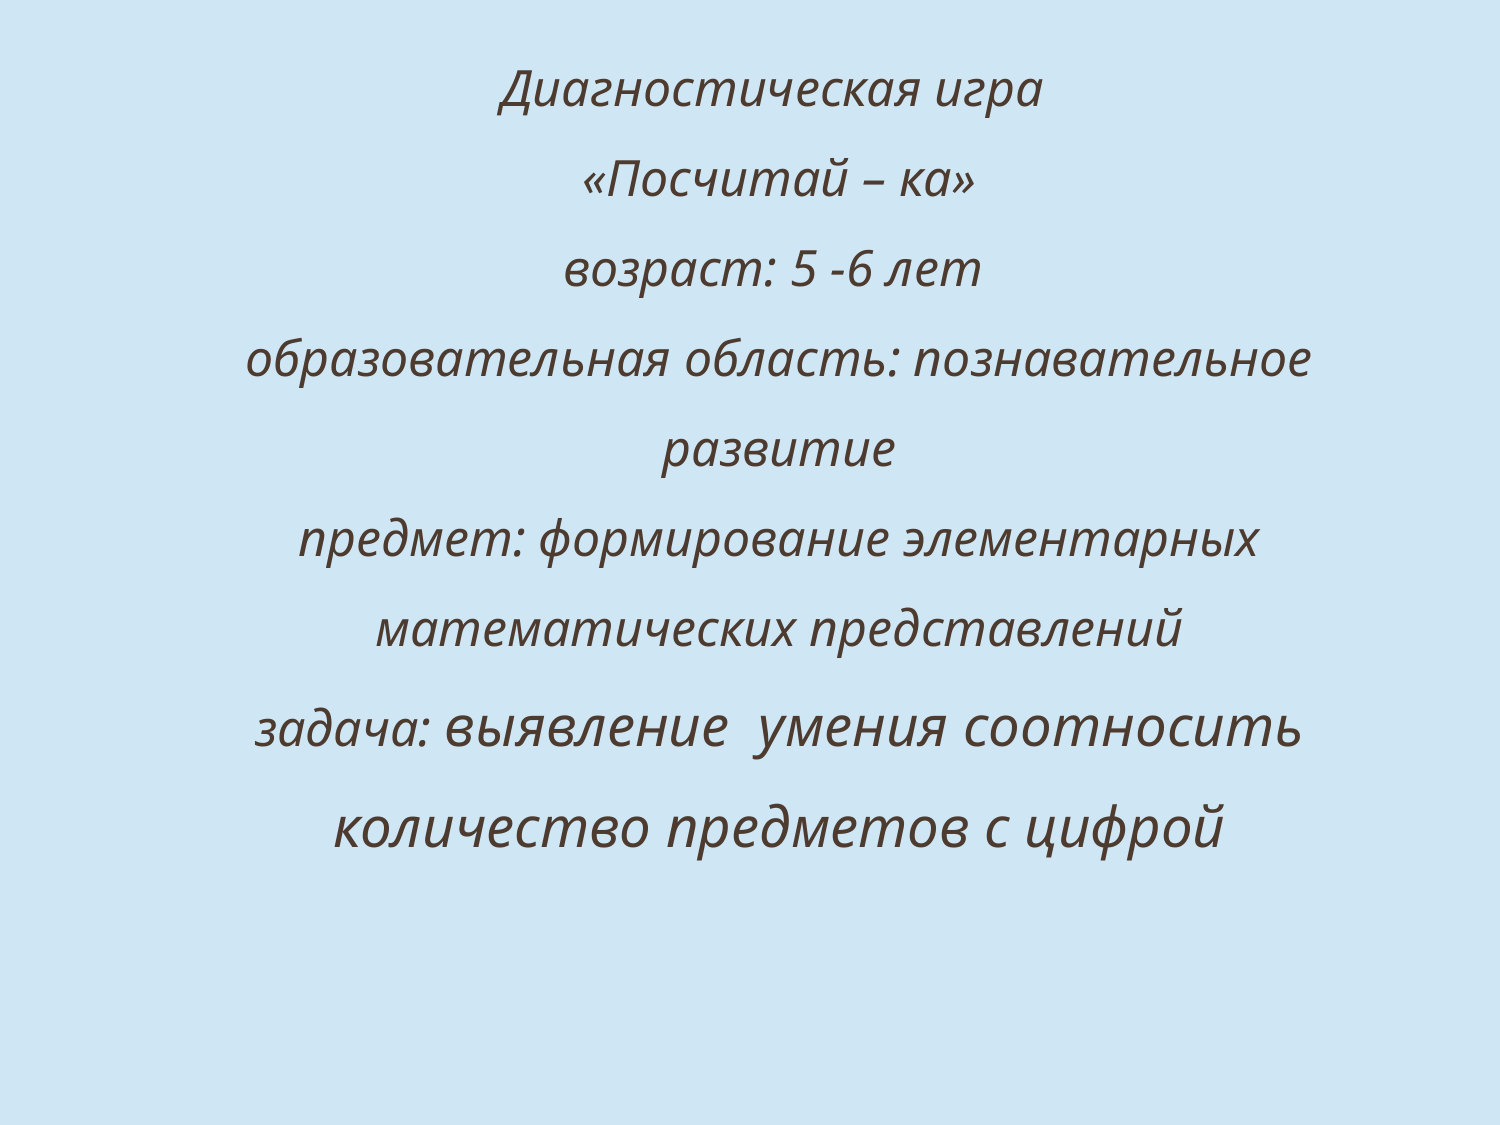

# Диагностическая игра «Посчитай – ка» возраст: 5 -6 лет образовательная область: познавательное развитие предмет: формирование элементарных математических представлений задача: выявление умения соотносить количество предметов с цифрой